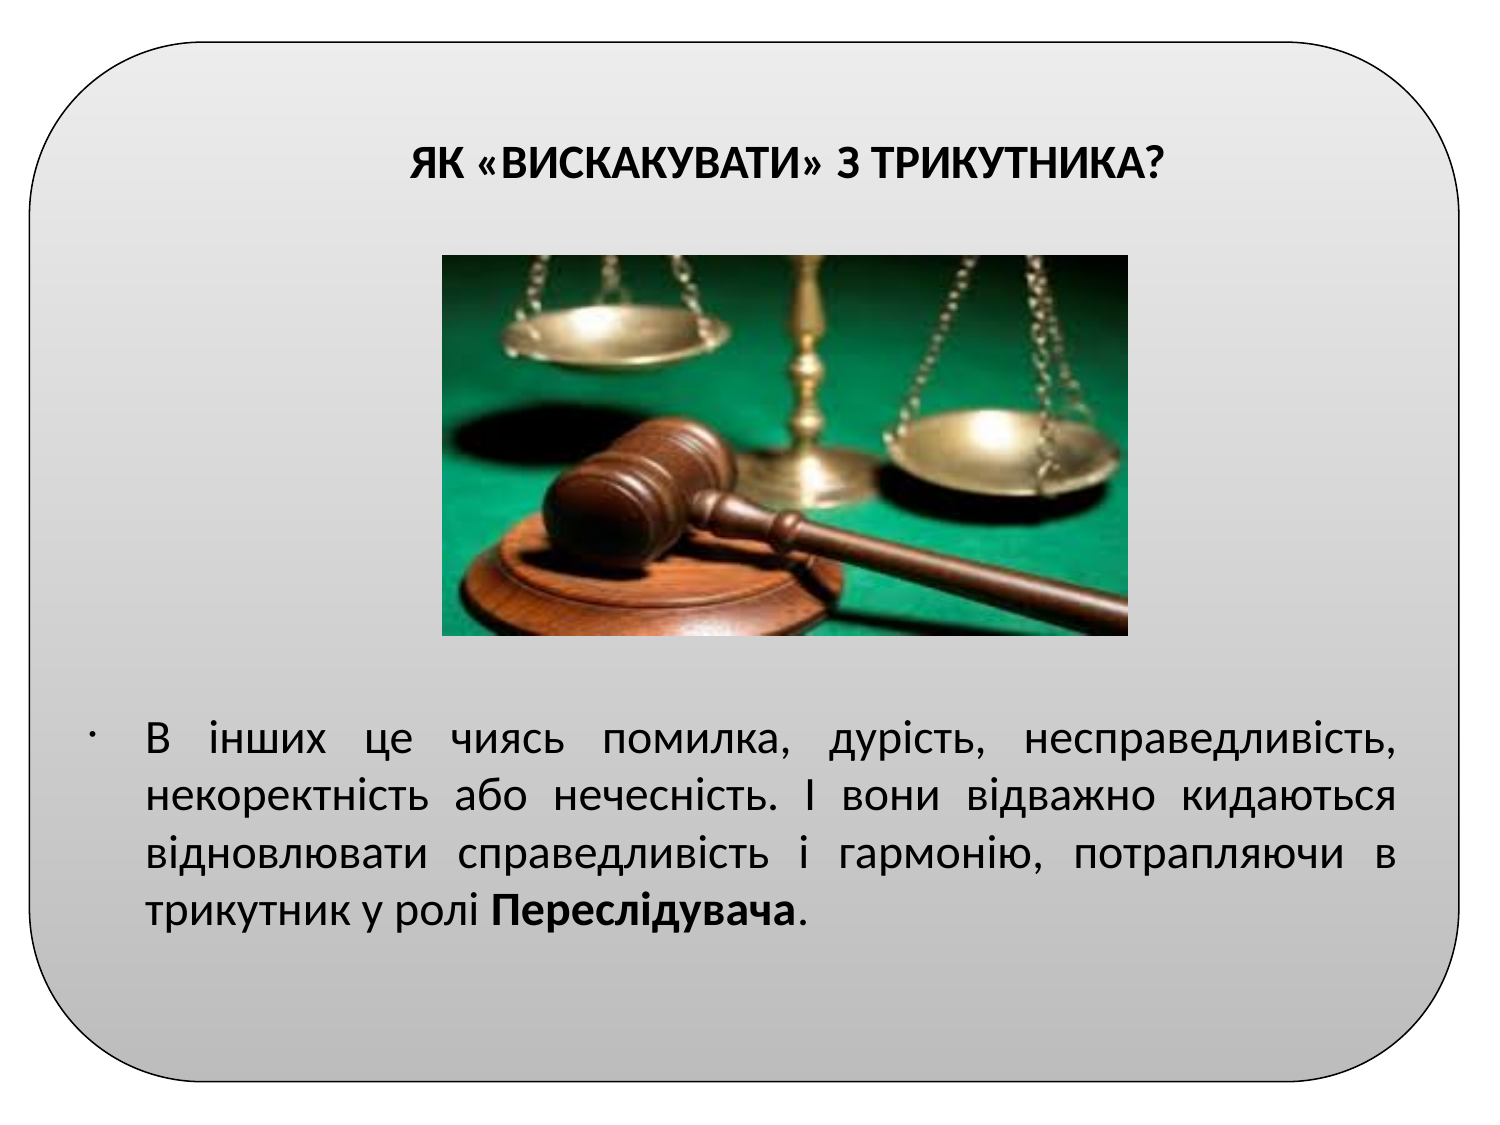

ЯК «ВИСКАКУВАТИ» З ТРИКУТНИКА?
В інших це чиясь помилка, дурість, несправедливість, некоректність або нечесність. І вони відважно кидаються відновлювати справедливість і гармонію, потрапляючи в трикутник у ролі Переслідувача.